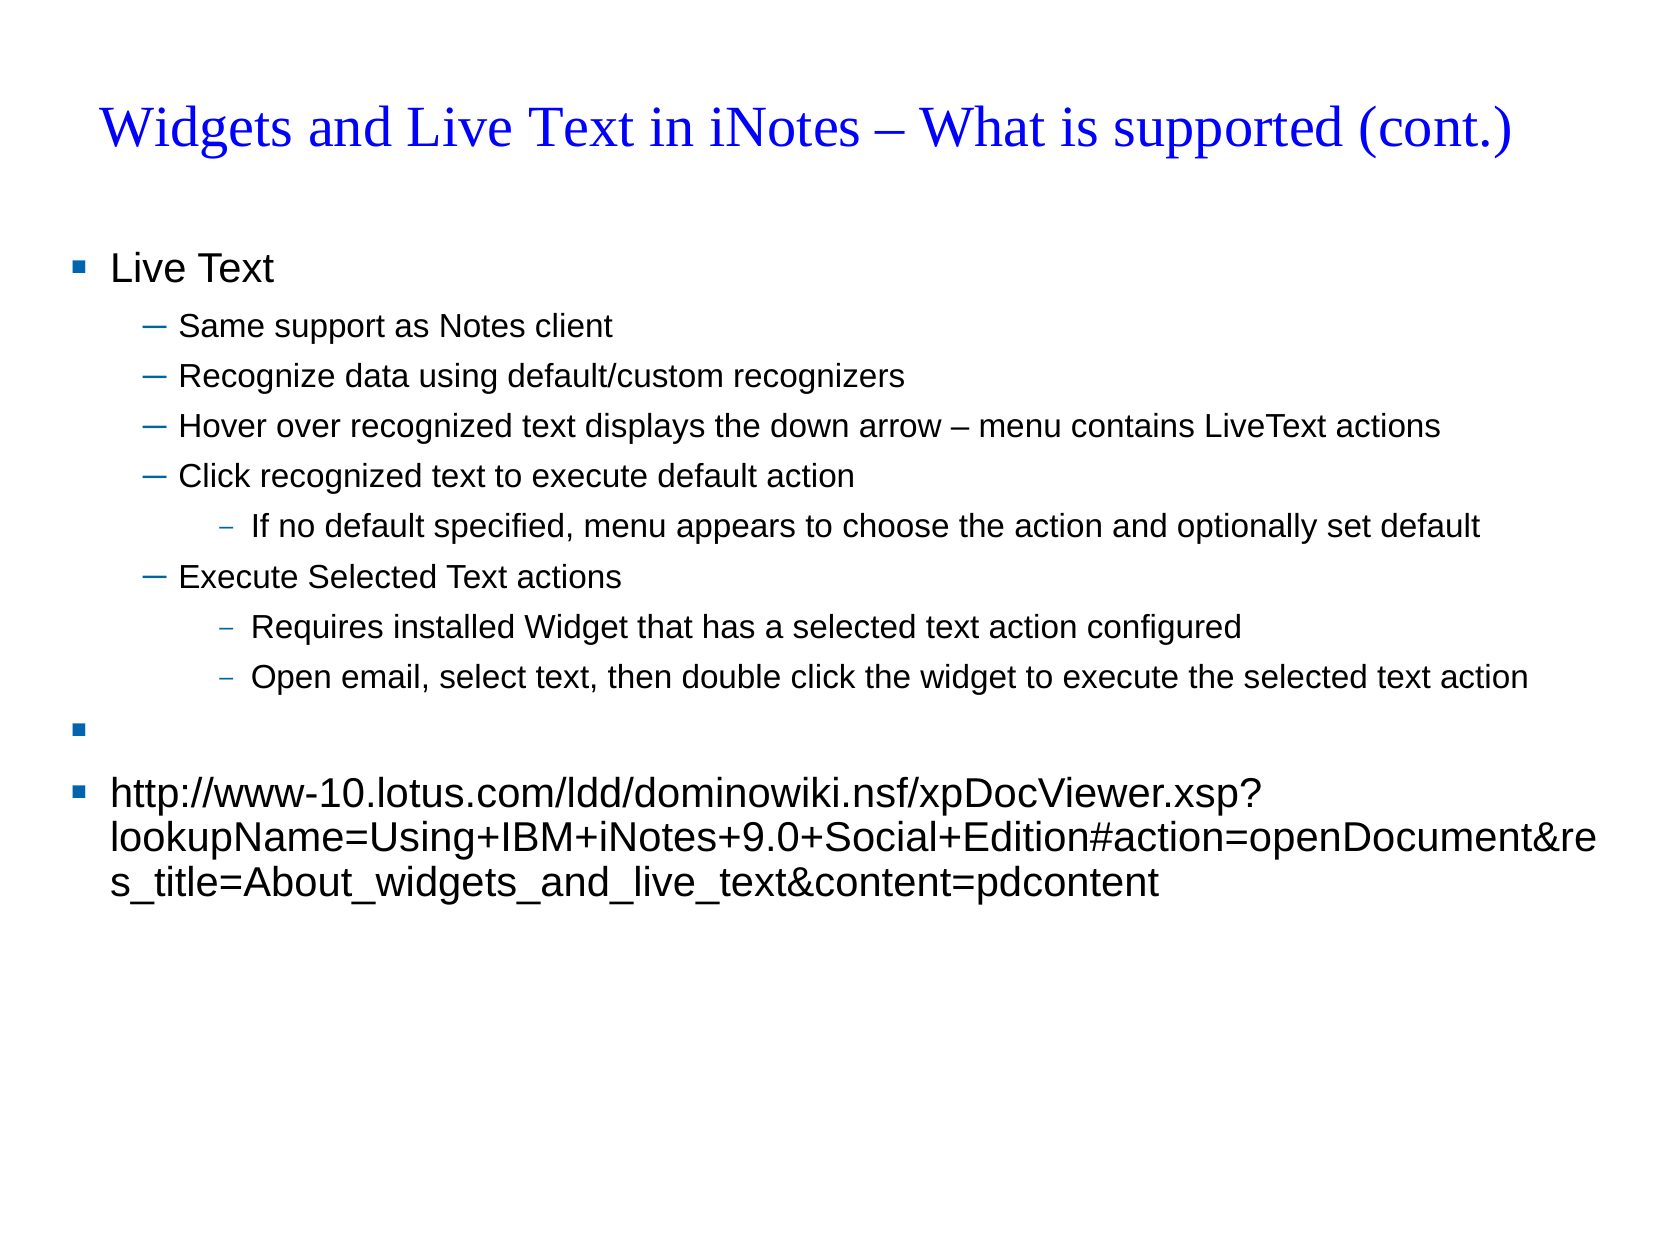

Widgets and Live Text in iNotes – What is supported (cont.)
# Live Text
Same support as Notes client
Recognize data using default/custom recognizers
Hover over recognized text displays the down arrow – menu contains LiveText actions
Click recognized text to execute default action
If no default specified, menu appears to choose the action and optionally set default
Execute Selected Text actions
Requires installed Widget that has a selected text action configured
Open email, select text, then double click the widget to execute the selected text action
http://www-10.lotus.com/ldd/dominowiki.nsf/xpDocViewer.xsp?lookupName=Using+IBM+iNotes+9.0+Social+Edition#action=openDocument&res_title=About_widgets_and_live_text&content=pdcontent
15